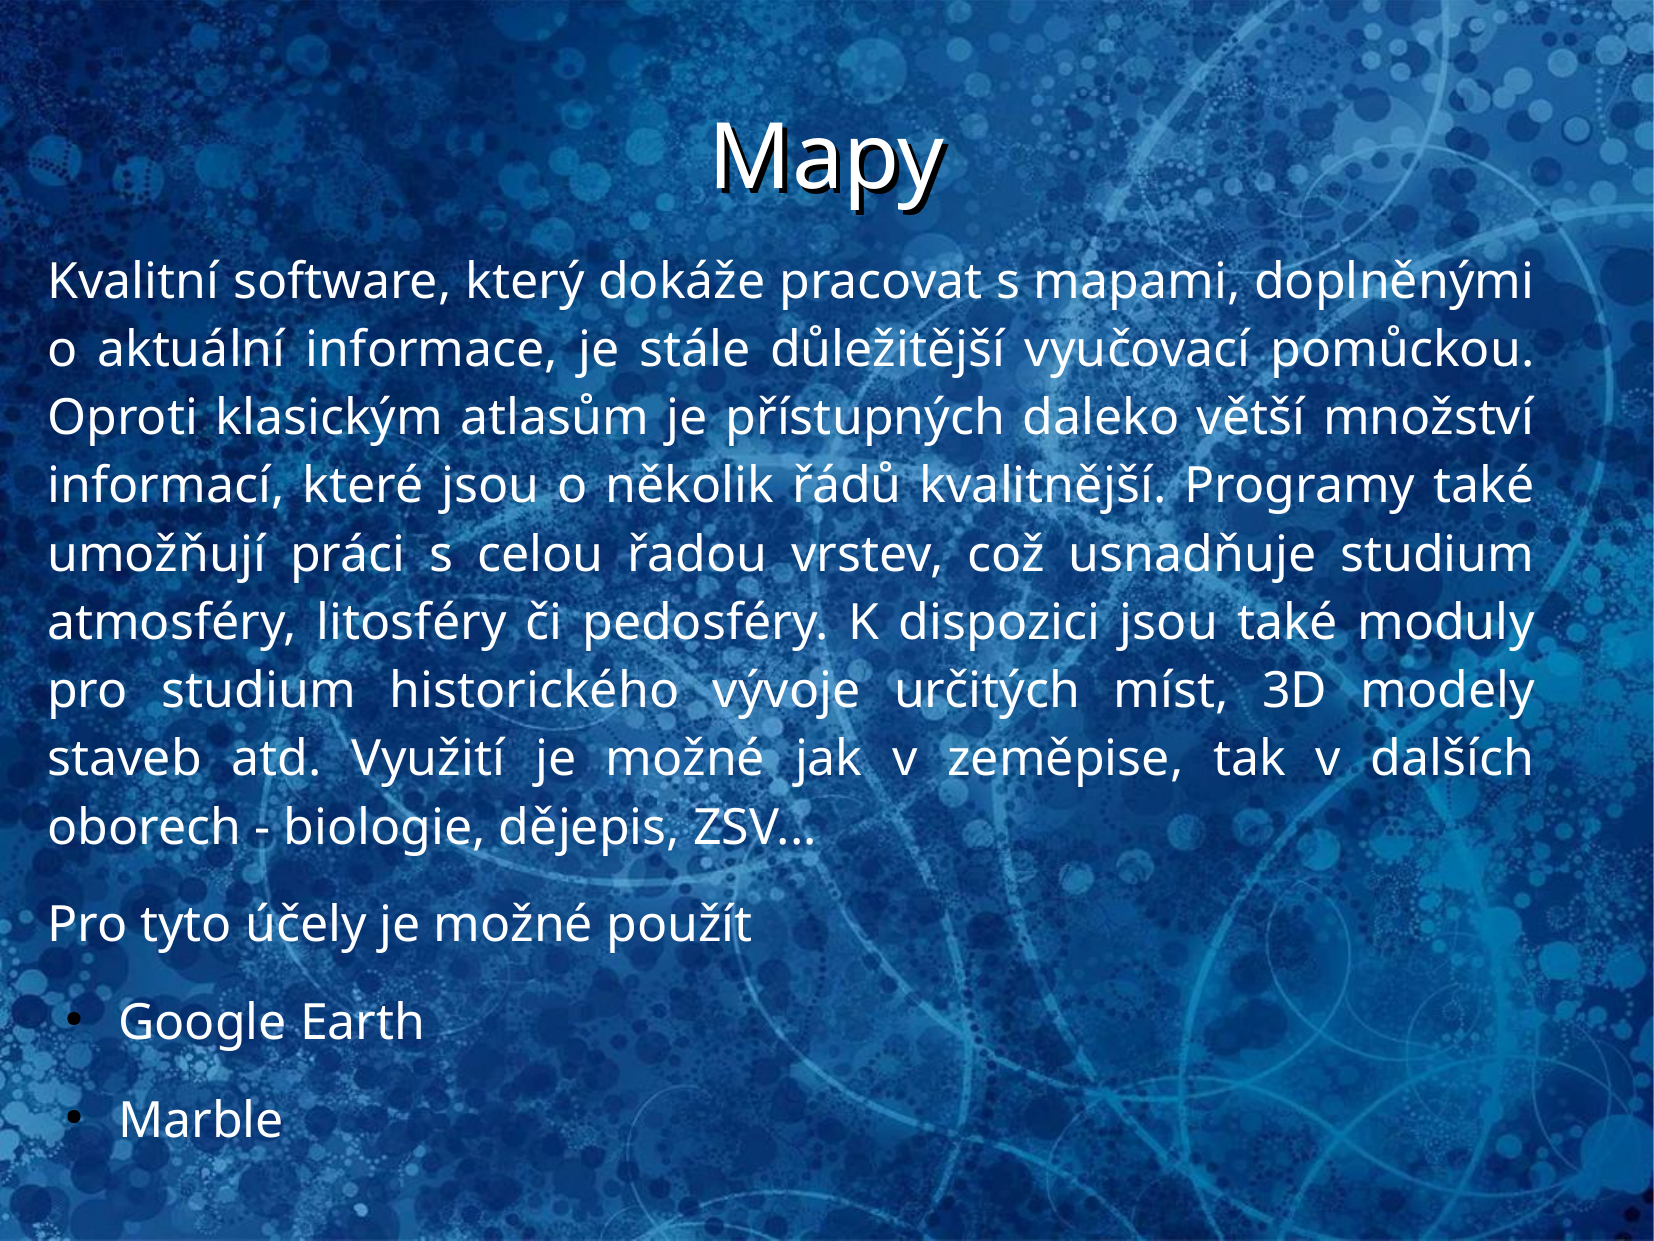

# Mapy
Kvalitní software, který dokáže pracovat s mapami, doplněnými o aktuální informace, je stále důležitější vyučovací pomůckou. Oproti klasickým atlasům je přístupných daleko větší množství informací, které jsou o několik řádů kvalitnější. Programy také umožňují práci s celou řadou vrstev, což usnadňuje studium atmosféry, litosféry či pedosféry. K dispozici jsou také moduly pro studium historického vývoje určitých míst, 3D modely staveb atd. Využití je možné jak v zeměpise, tak v dalších oborech - biologie, dějepis, ZSV...
Pro tyto účely je možné použít
Google Earth
Marble